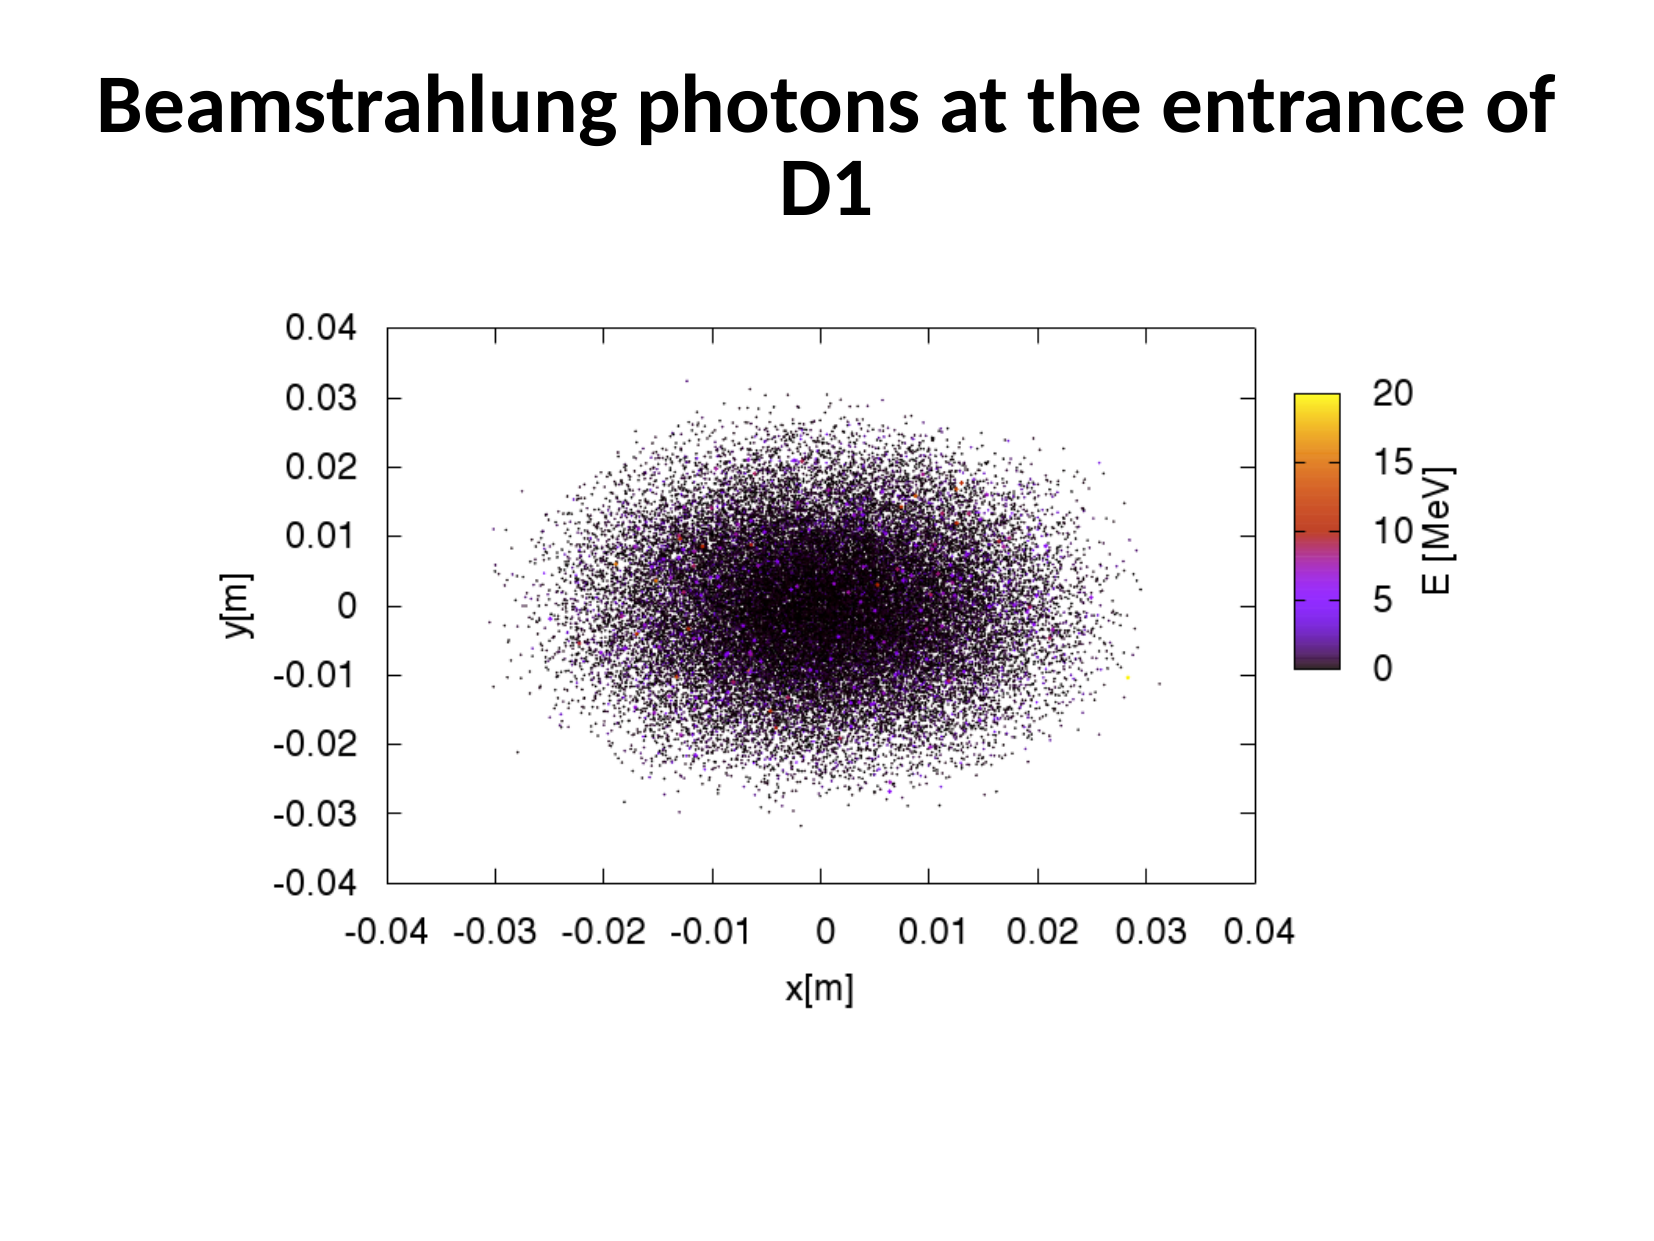

# Beamstrahlung photons at the entrance of D1